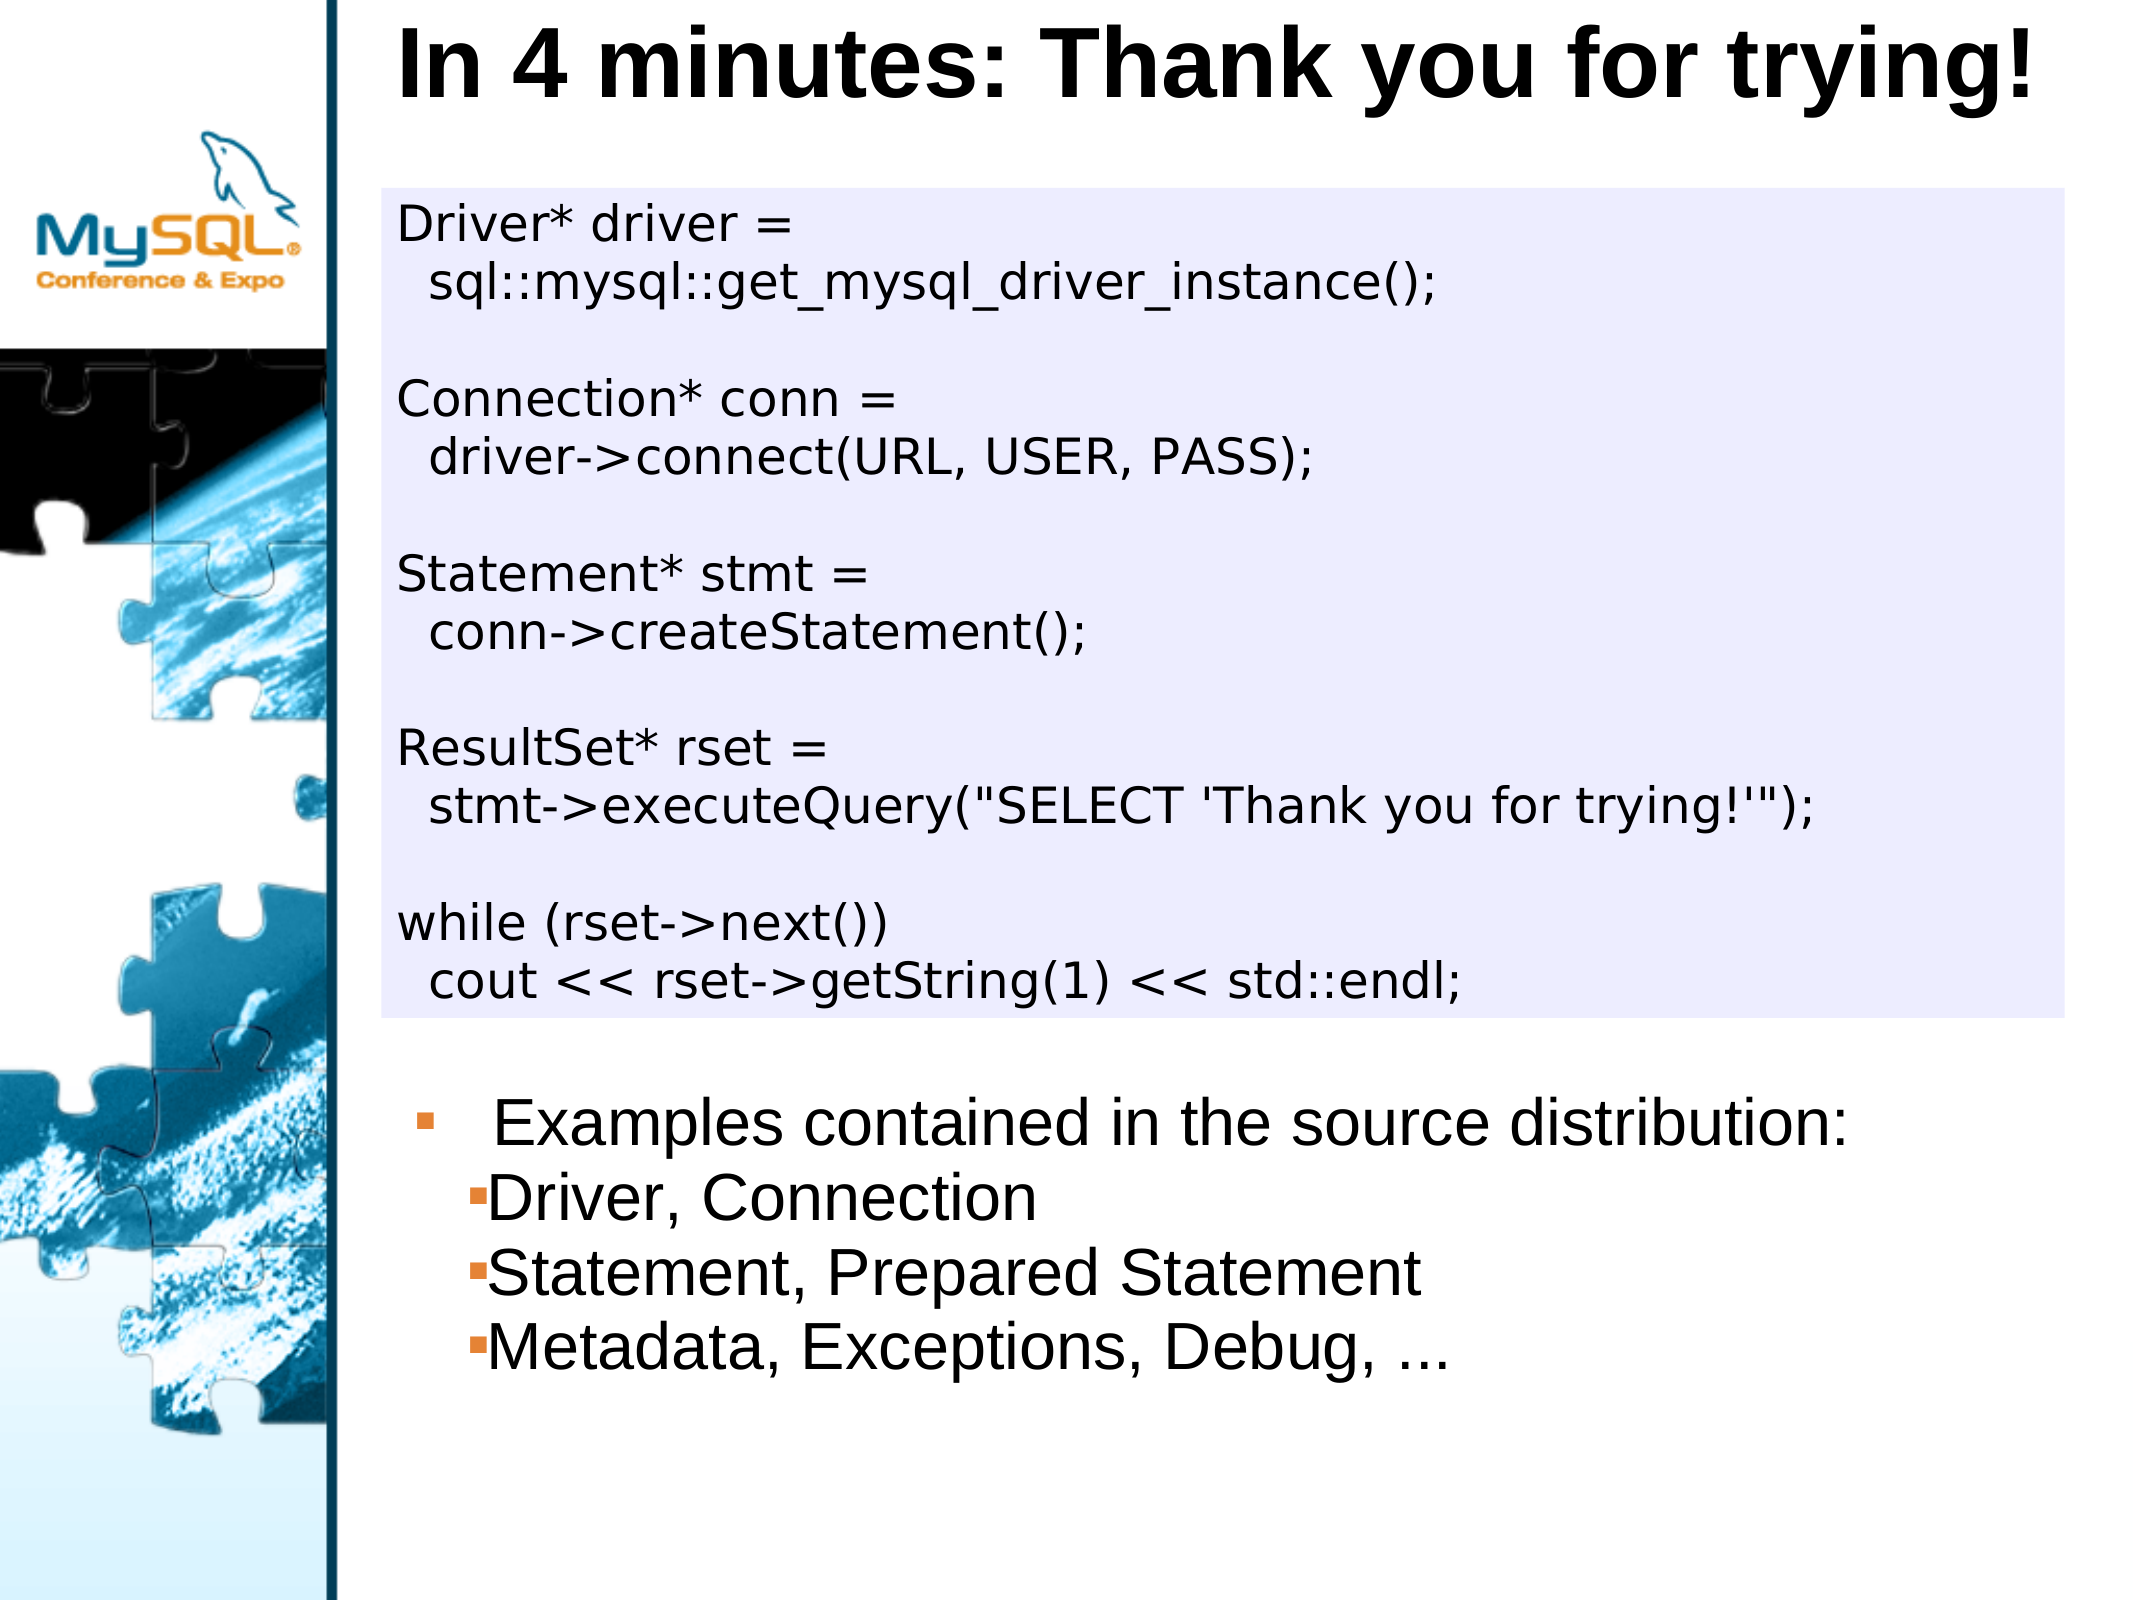

In 4 minutes: Thank you for trying!
Driver* driver =
 sql::mysql::get_mysql_driver_instance();
Connection* conn =
 driver->connect(URL, USER, PASS);
Statement* stmt =
 conn->createStatement();
ResultSet* rset =
 stmt->executeQuery("SELECT 'Thank you for trying!'");
while (rset->next())
 cout << rset->getString(1) << std::endl;
Examples contained in the source distribution:
Driver, Connection
Statement, Prepared Statement
Metadata, Exceptions, Debug, ...